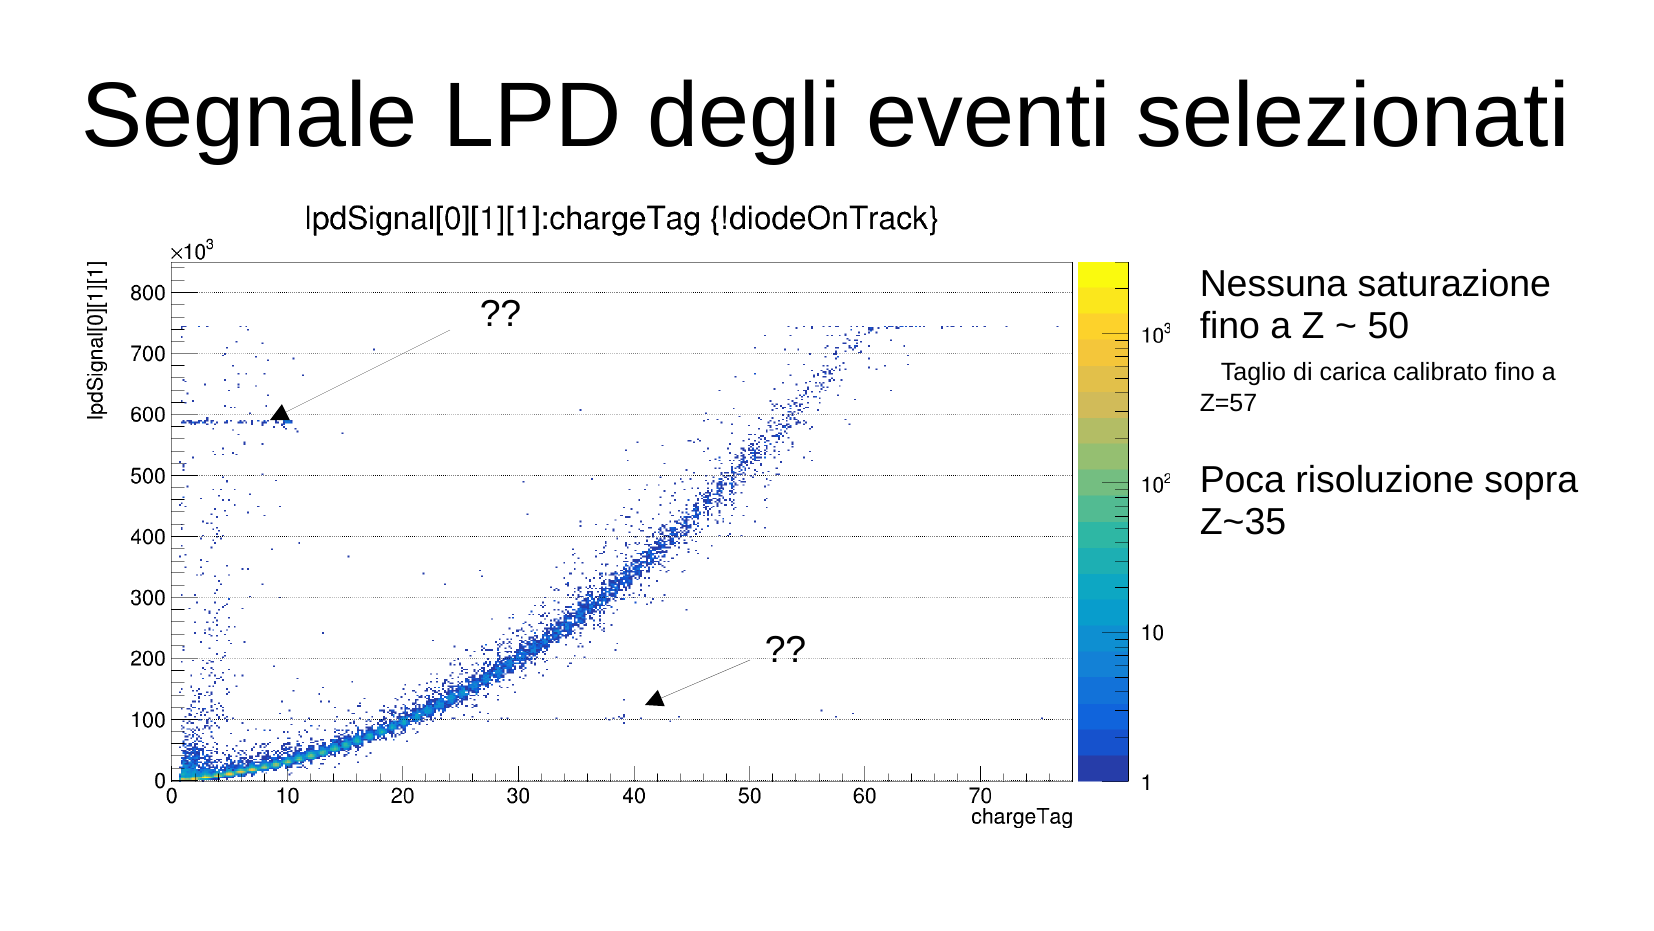

# Segnale LPD degli eventi selezionati
Nessuna saturazione fino a Z ~ 50
 Taglio di carica calibrato fino a Z=57
Poca risoluzione sopra Z~35
??
??